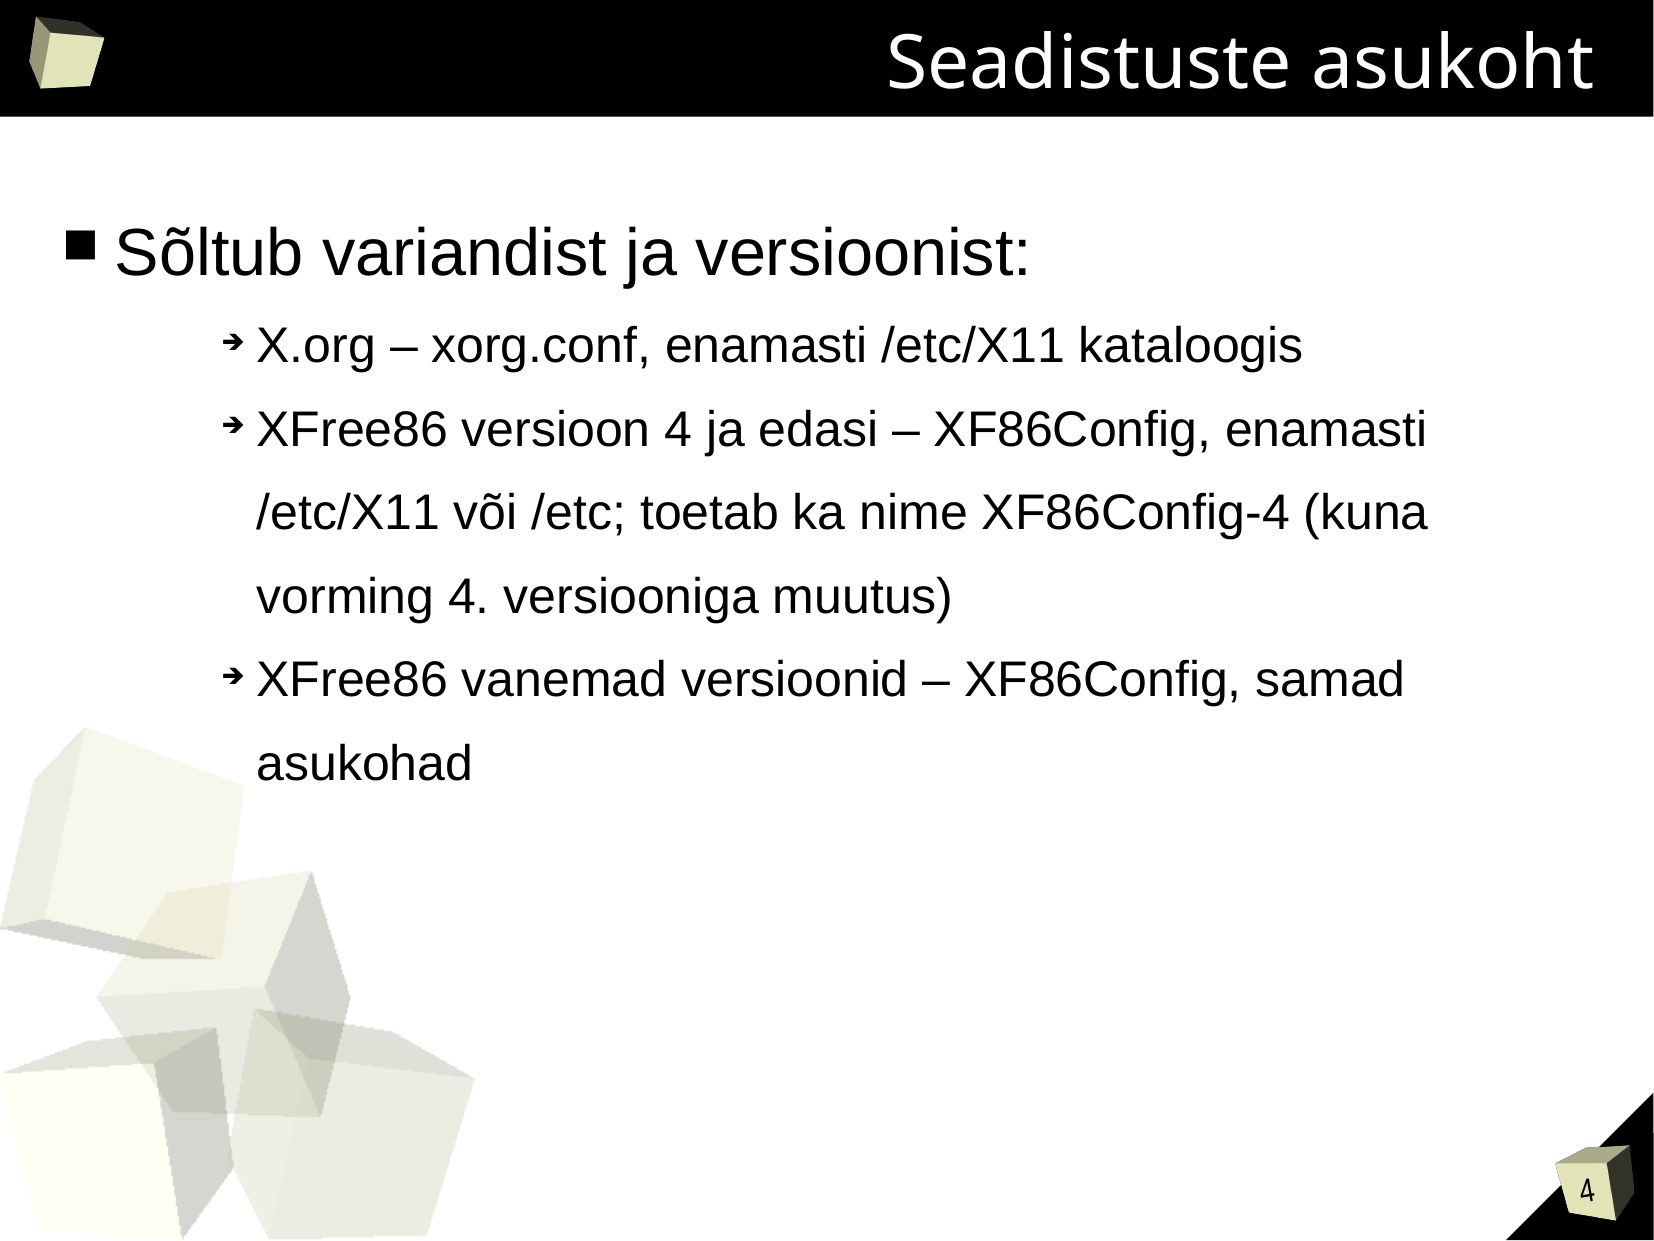

# Seadistuste asukoht
Sõltub variandist ja versioonist:
X.org – xorg.conf, enamasti /etc/X11 kataloogis
XFree86 versioon 4 ja edasi – XF86Config, enamasti /etc/X11 või /etc; toetab ka nime XF86Config-4 (kuna vorming 4. versiooniga muutus)
XFree86 vanemad versioonid – XF86Config, samad asukohad